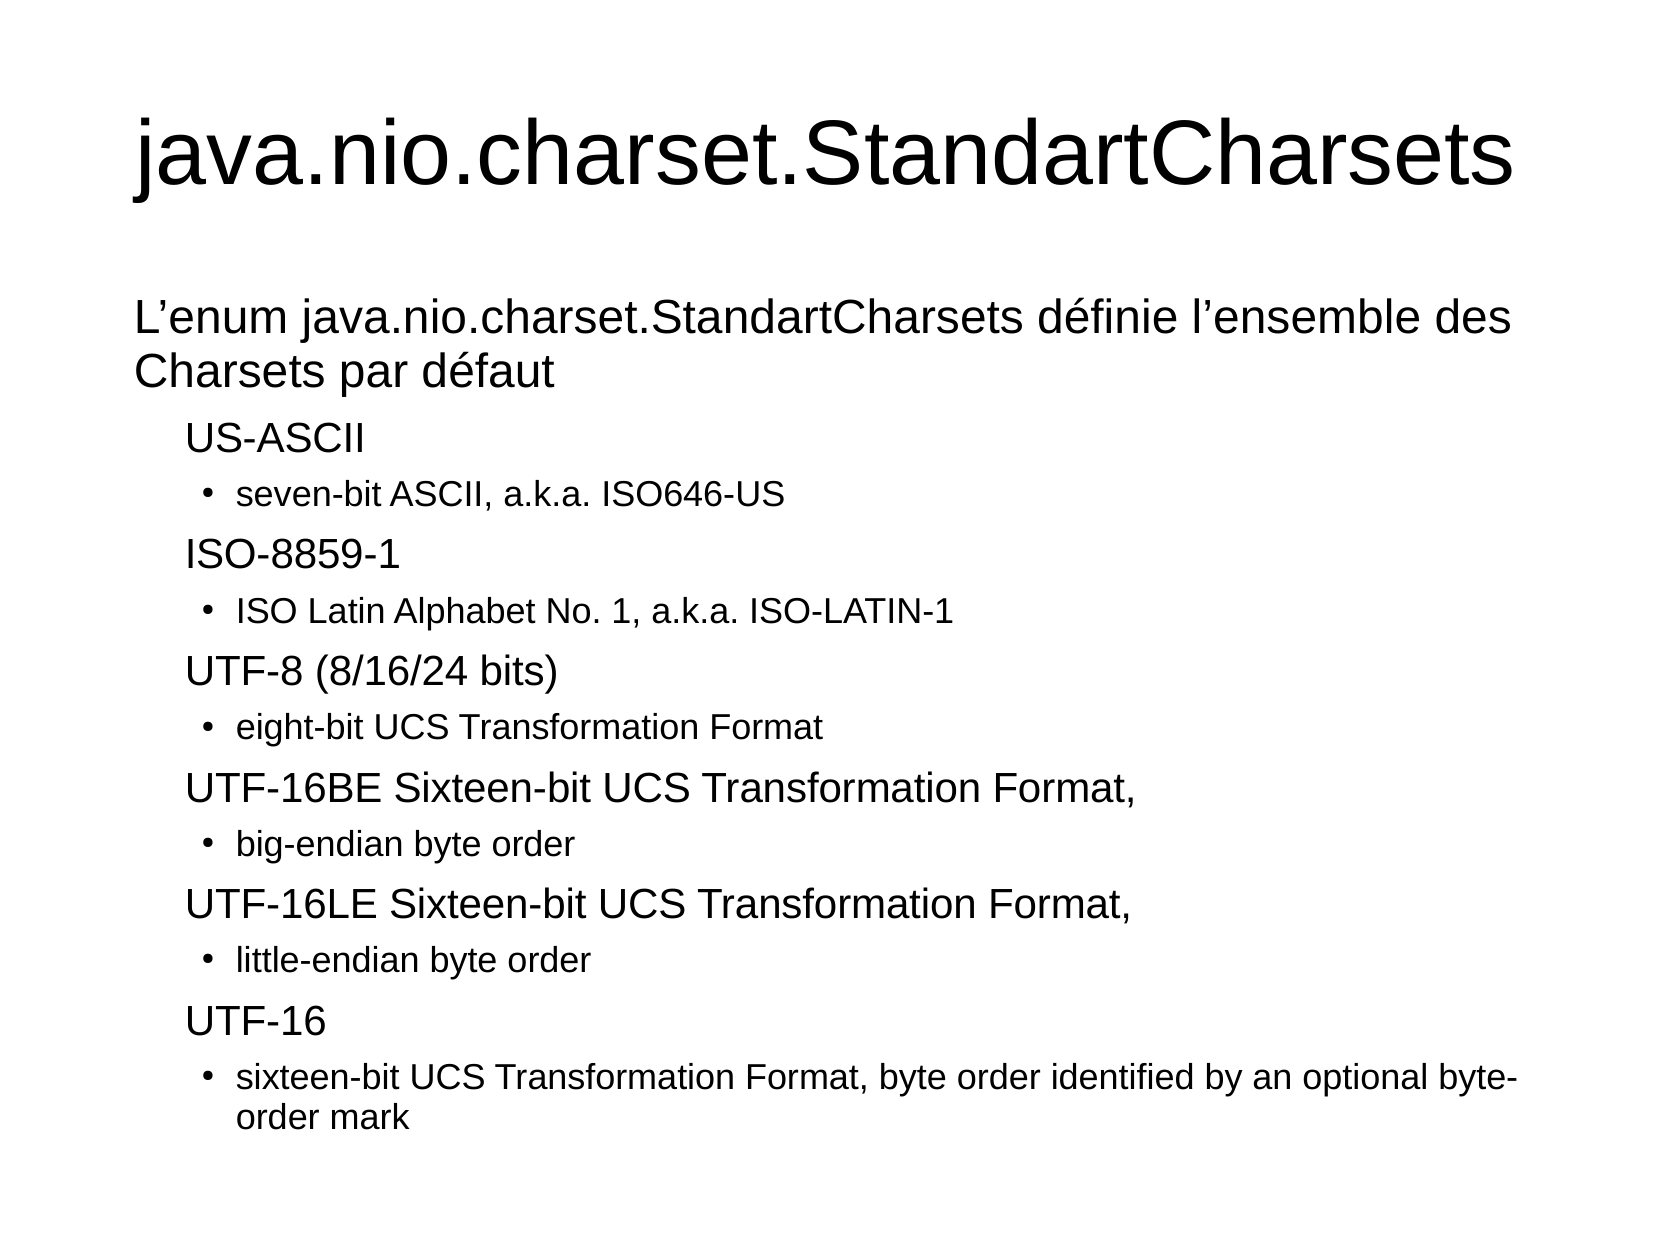

# java.nio.charset.StandartCharsets
L’enum java.nio.charset.StandartCharsets définie l’ensemble des Charsets par défaut
US-ASCII
seven-bit ASCII, a.k.a. ISO646-US
ISO-8859-1
ISO Latin Alphabet No. 1, a.k.a. ISO-LATIN-1
UTF-8 (8/16/24 bits)
eight-bit UCS Transformation Format
UTF-16BE Sixteen-bit UCS Transformation Format,
big-endian byte order
UTF-16LE Sixteen-bit UCS Transformation Format,
little-endian byte order
UTF-16
sixteen-bit UCS Transformation Format, byte order identified by an optional byte-order mark